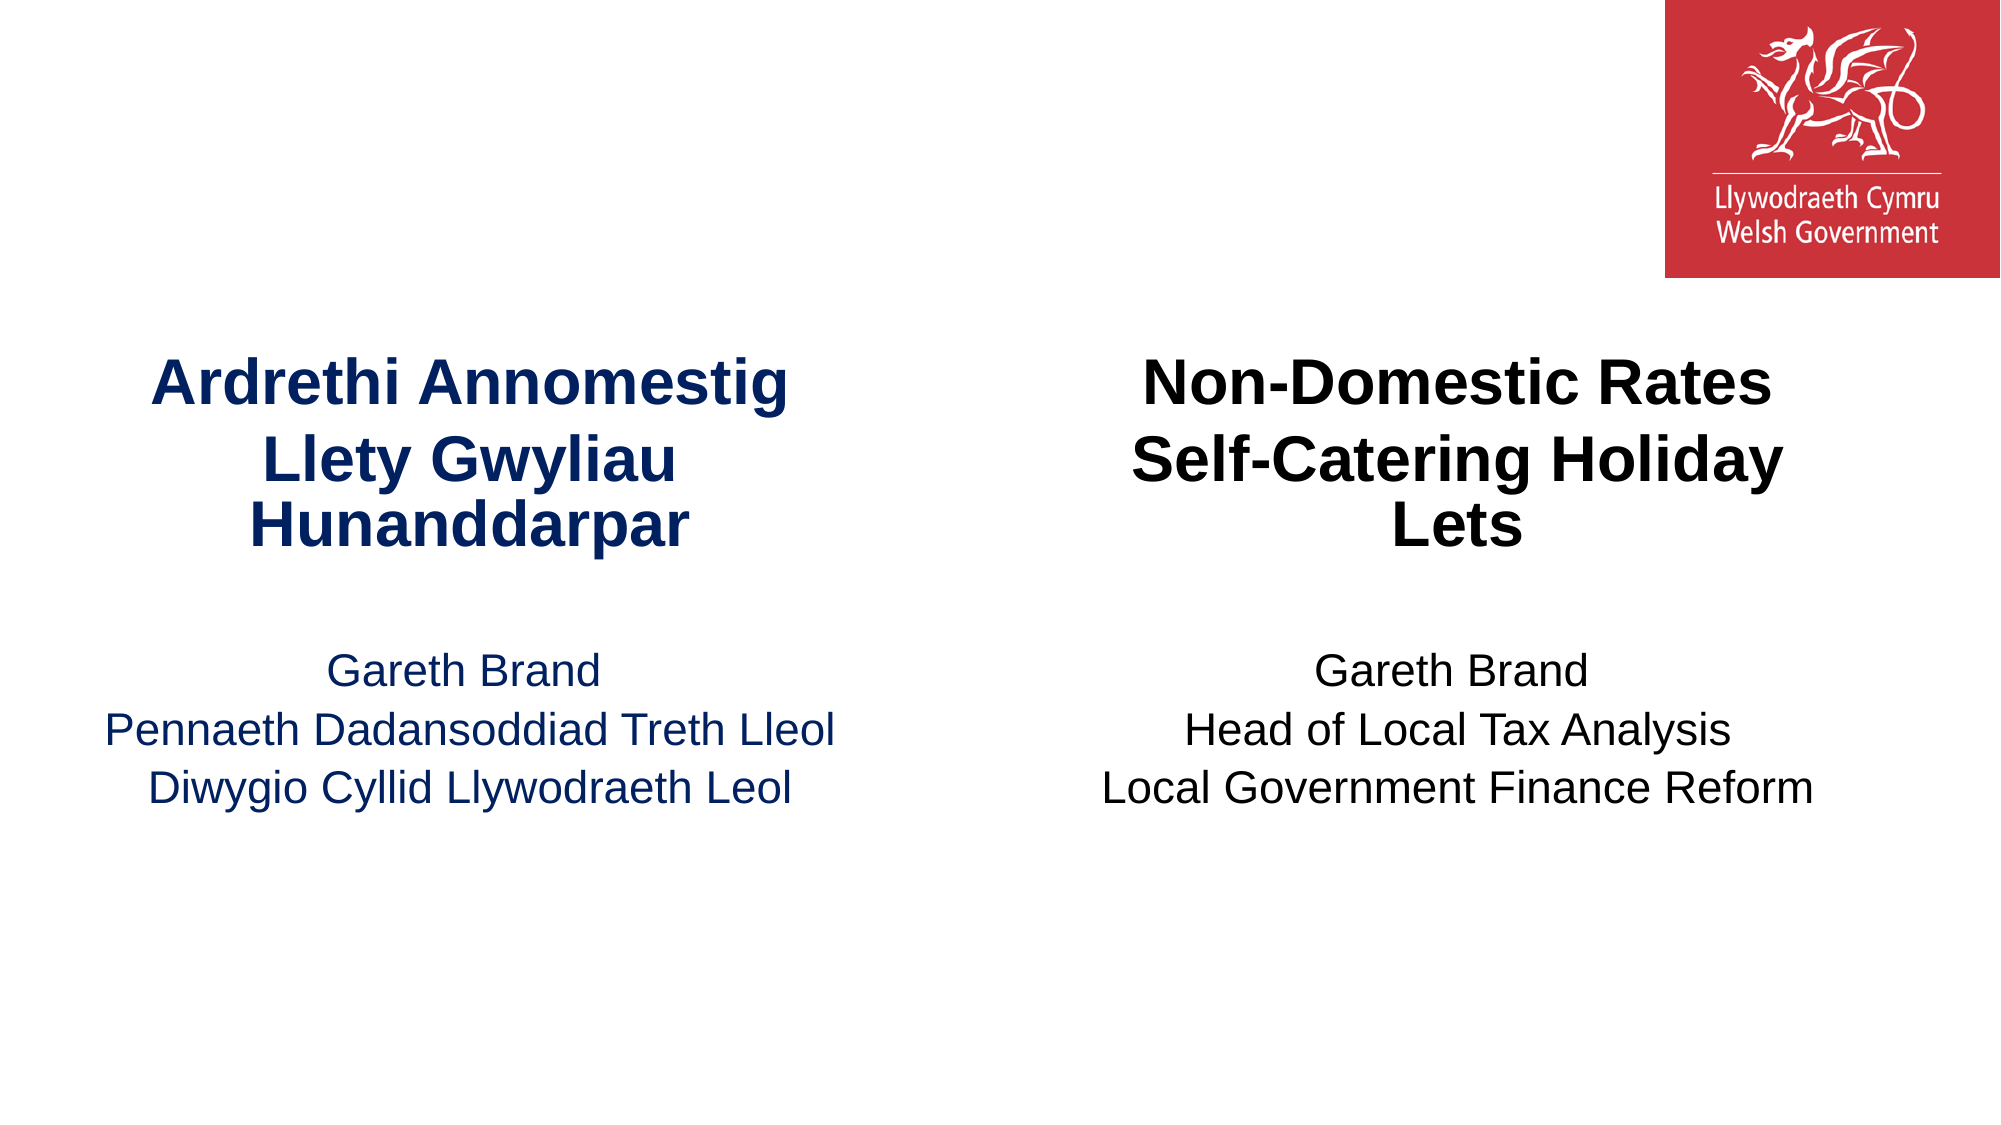

Ardrethi Annomestig
Llety Gwyliau Hunanddarpar
Gareth Brand
Pennaeth Dadansoddiad Treth Lleol
Diwygio Cyllid Llywodraeth Leol
Non-Domestic Rates
Self-Catering Holiday Lets
Gareth Brand
Head of Local Tax Analysis
Local Government Finance Reform